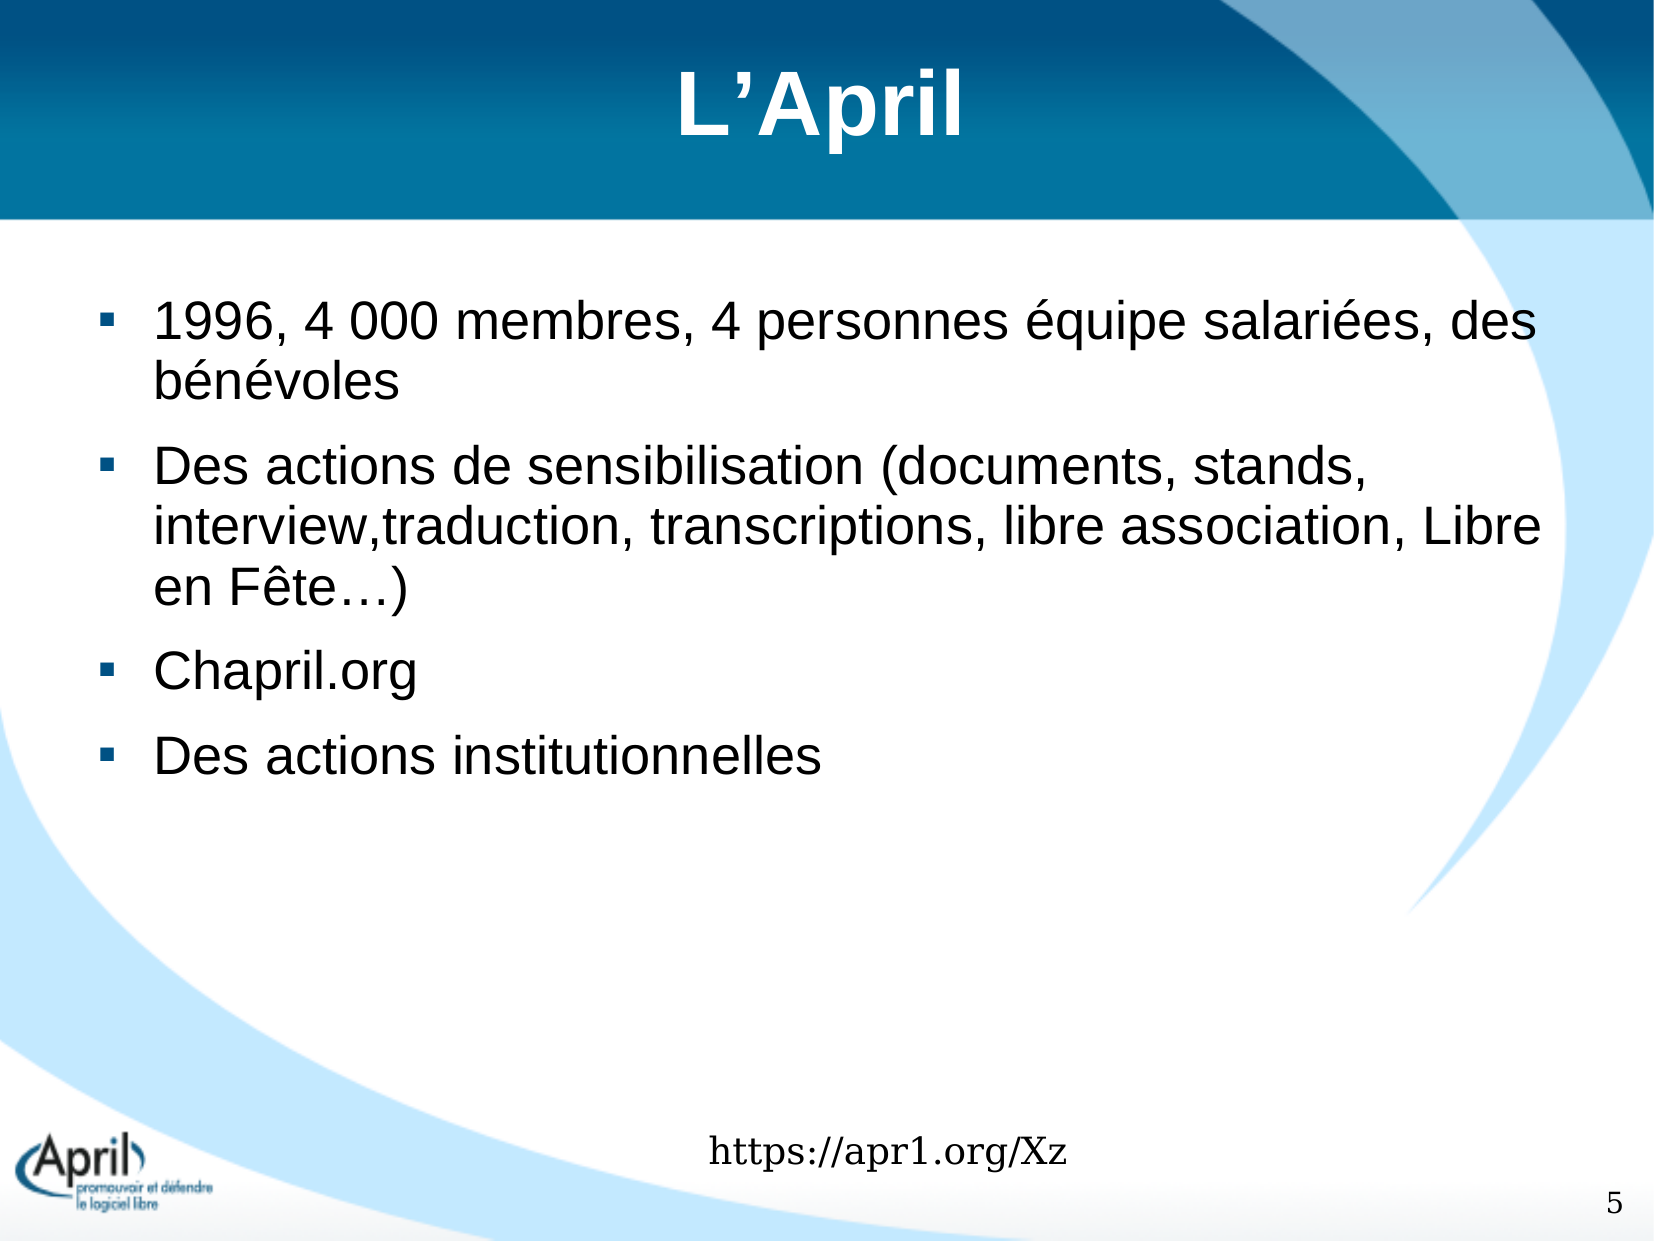

# L’April
1996, 4 000 membres, 4 personnes équipe salariées, des bénévoles
Des actions de sensibilisation (documents, stands, interview,traduction, transcriptions, libre association, Libre en Fête…)
Chapril.org
Des actions institutionnelles
5